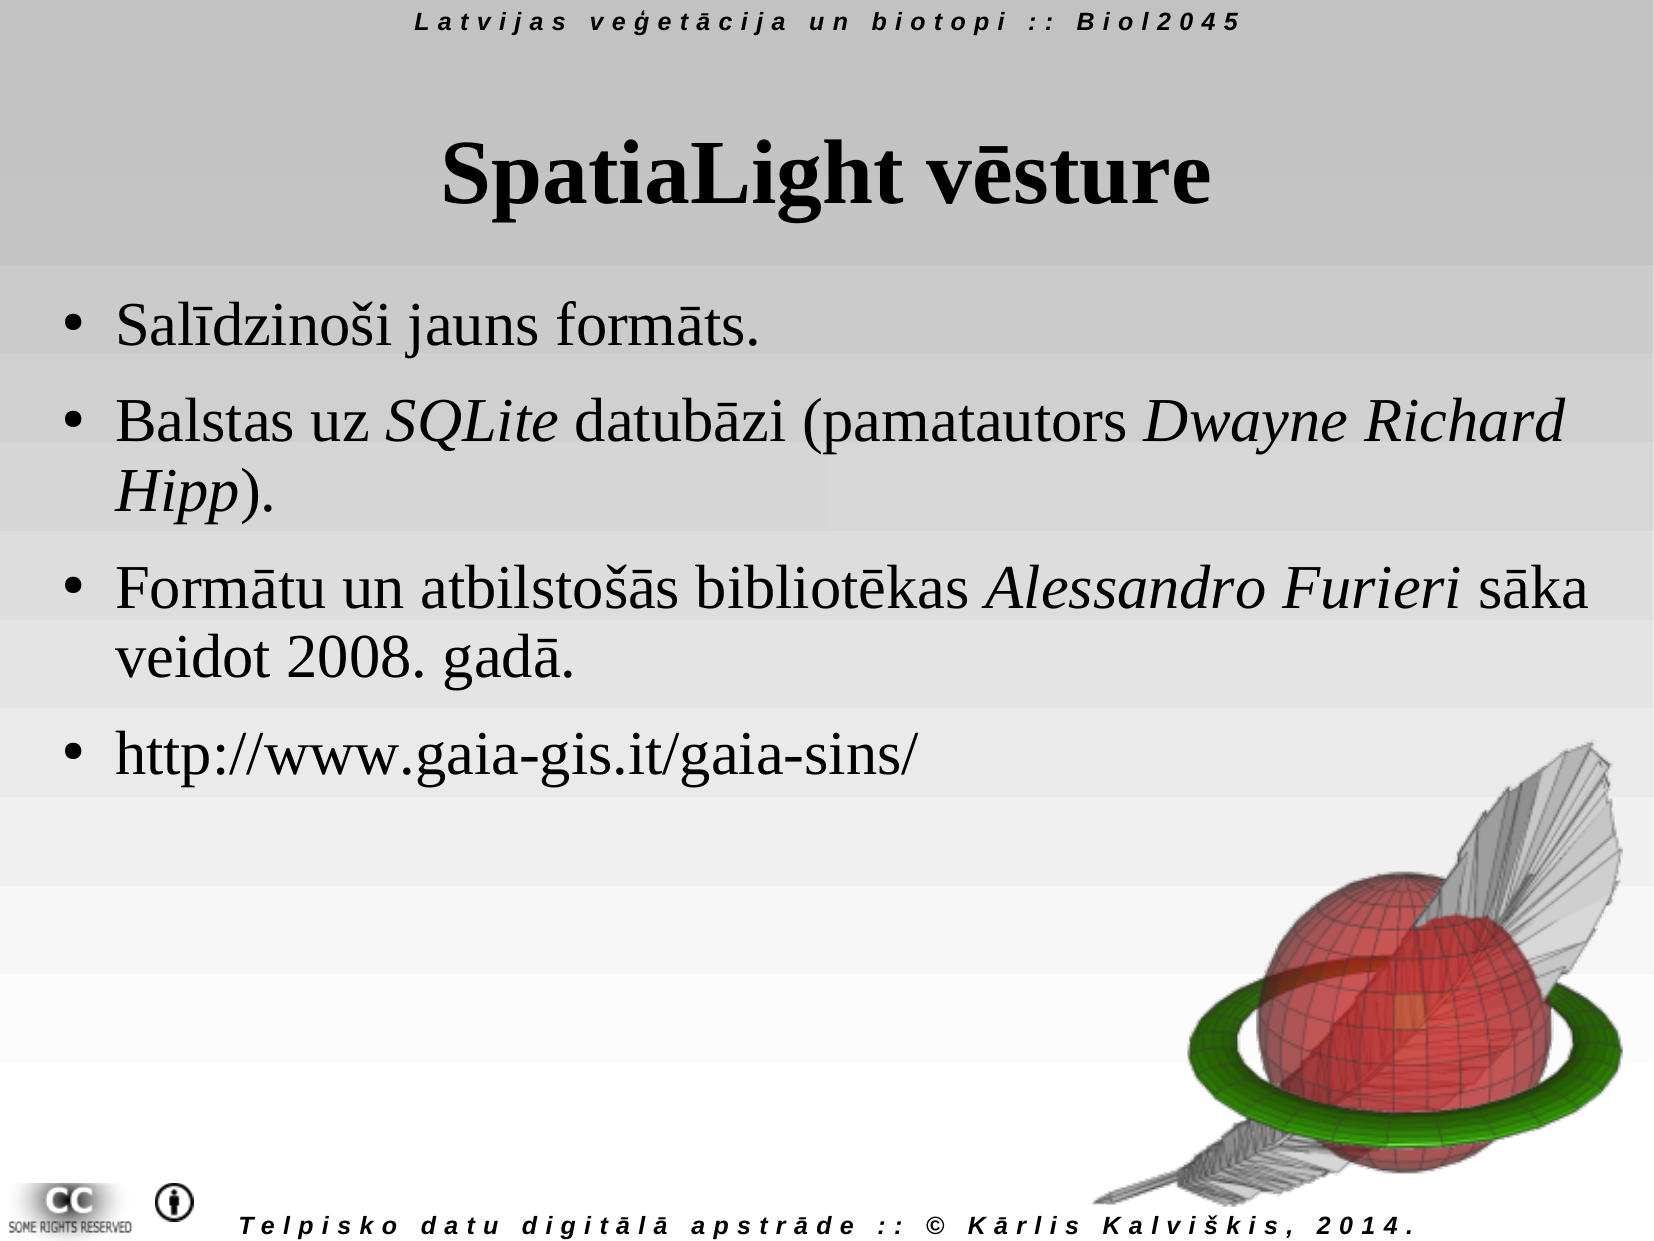

# SpatiaLight vēsture
Salīdzinoši jauns formāts.
Balstas uz SQLite datubāzi (pamatautors Dwayne Richard Hipp).
Formātu un atbilstošās bibliotēkas Alessandro Furieri sāka veidot 2008. gadā.
http://www.gaia-gis.it/gaia-sins/